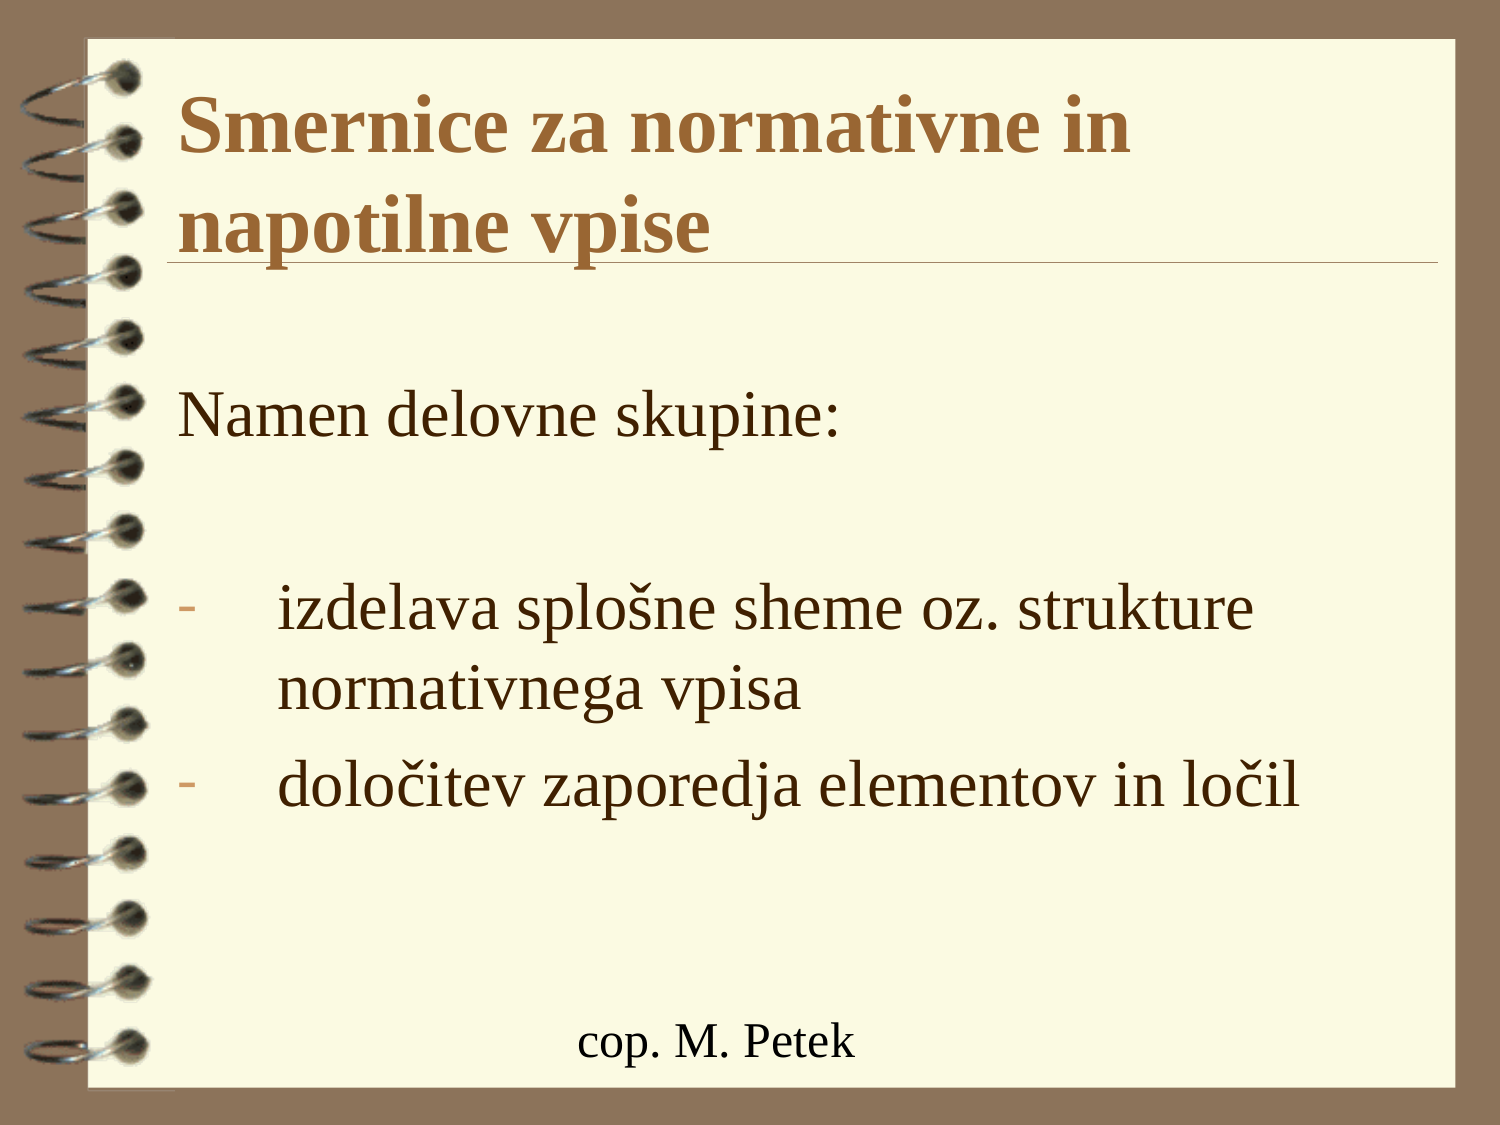

# Smernice za normativne in napotilne vpise
Namen delovne skupine:
izdelava splošne sheme oz. strukture normativnega vpisa
določitev zaporedja elementov in ločil
cop. M. Petek